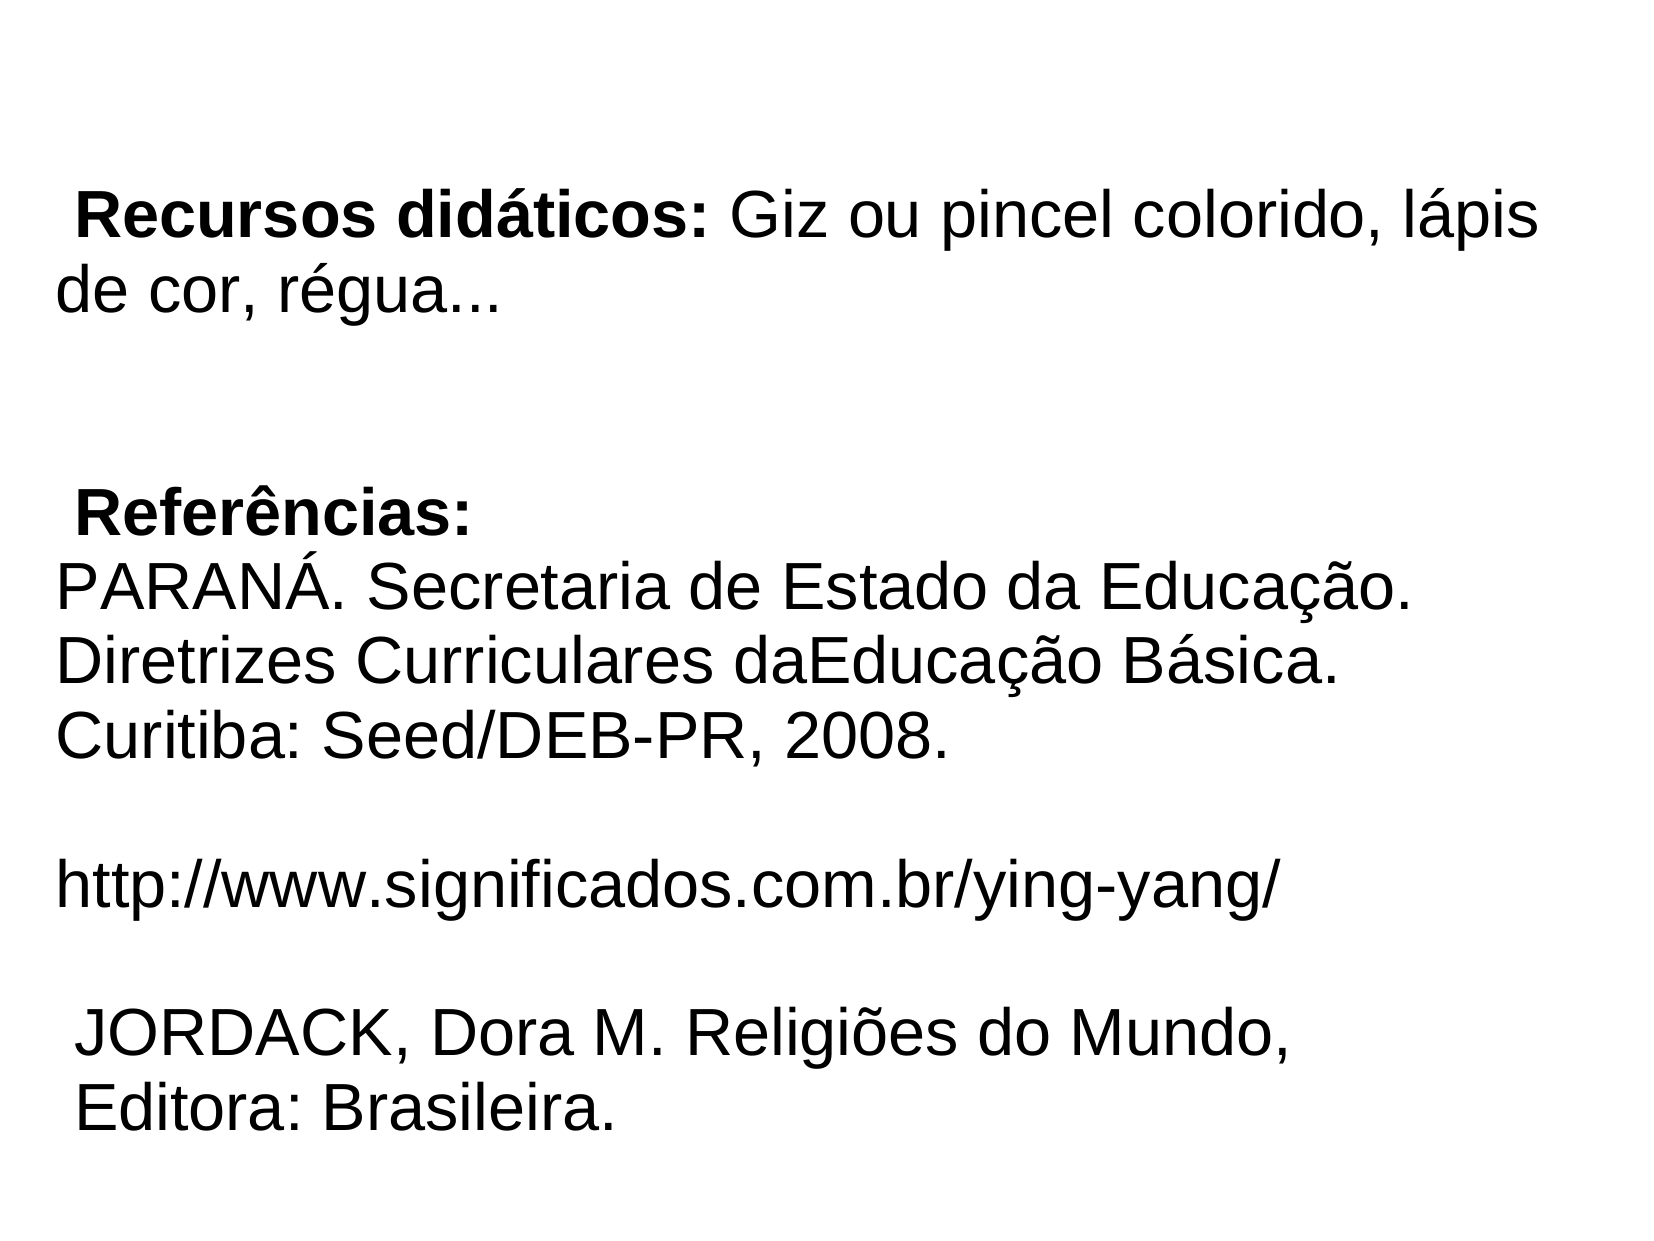

Recursos didáticos: Giz ou pincel colorido, lápis de cor, régua...
 Referências:
PARANÁ. Secretaria de Estado da Educação. Diretrizes Curriculares daEducação Básica. Curitiba: Seed/DEB-PR, 2008.
http://www.significados.com.br/ying-yang/
 JORDACK, Dora M. Religiões do Mundo,
 Editora: Brasileira.